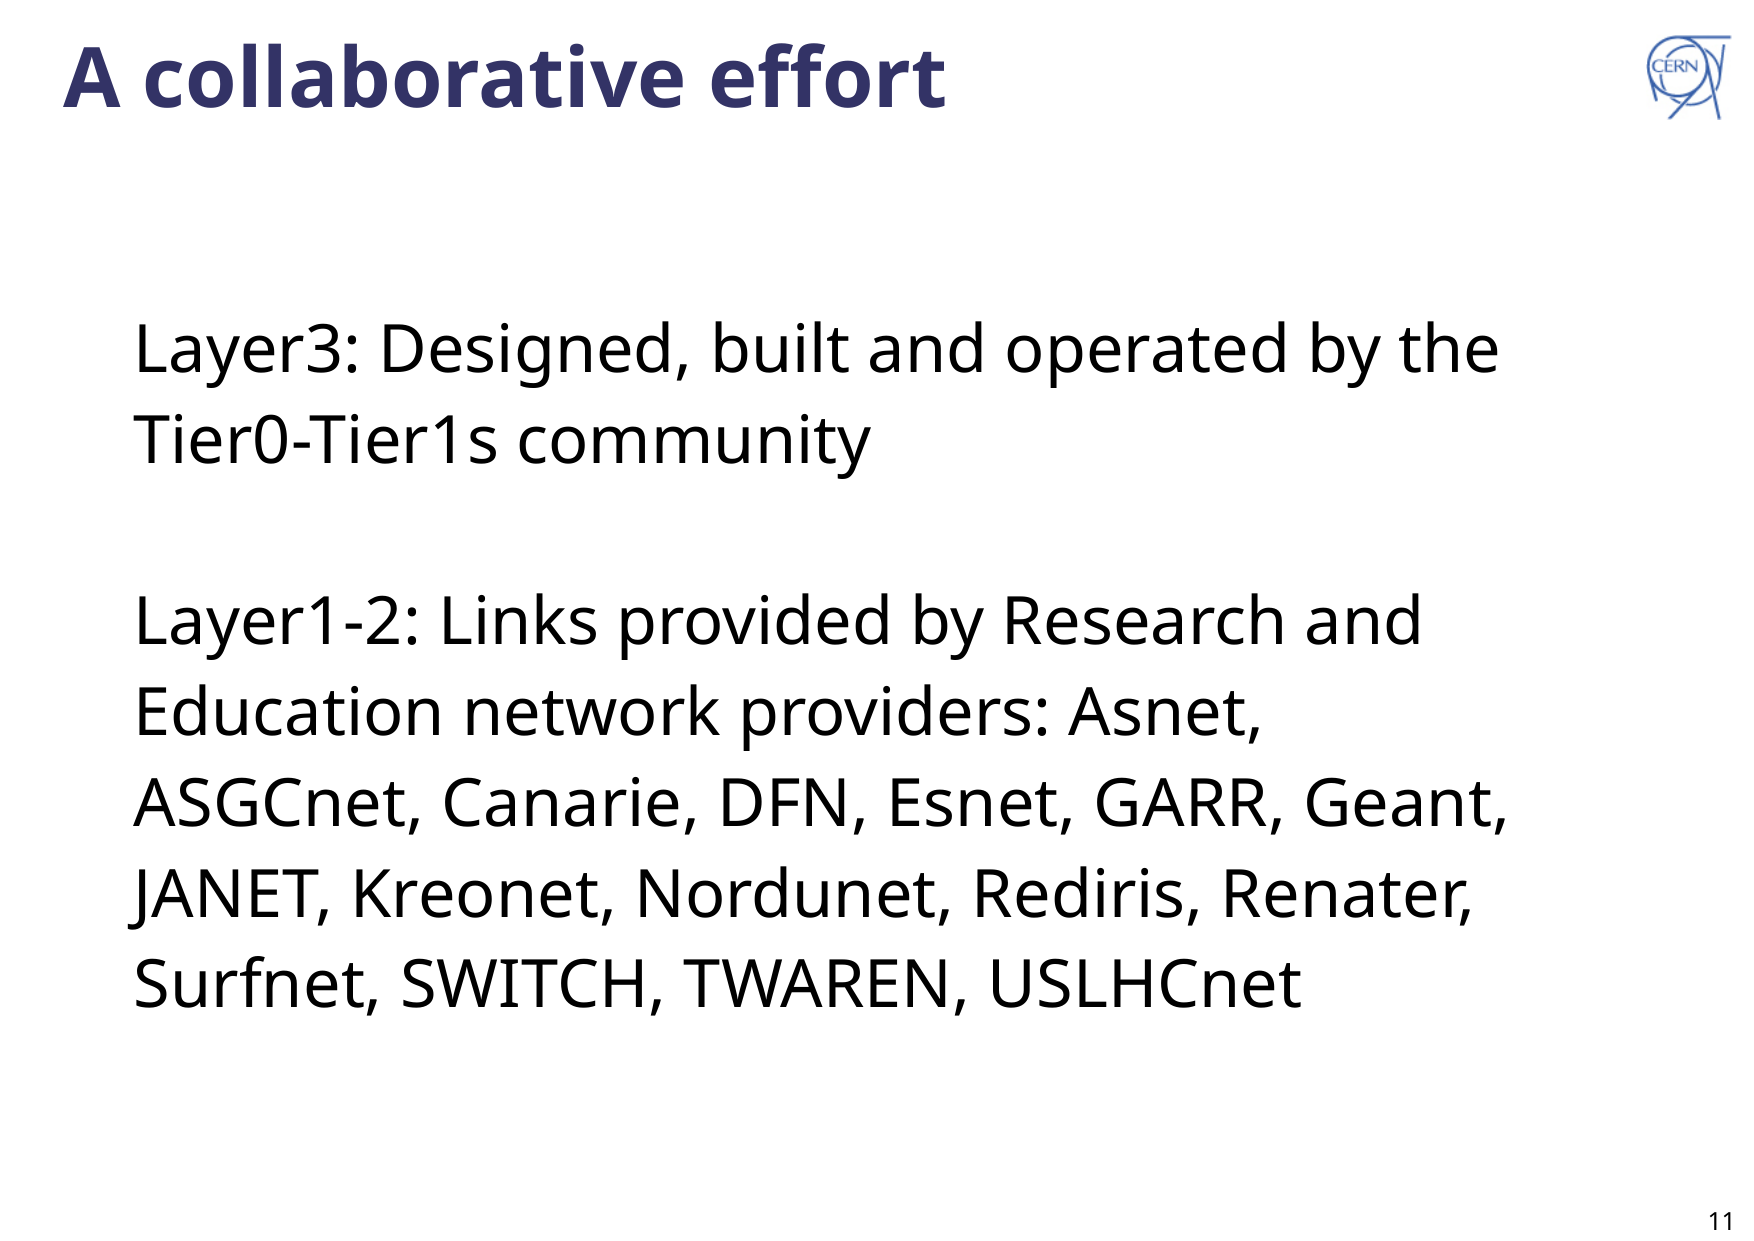

# A collaborative effort
Layer3: Designed, built and operated by the Tier0-Tier1s community
Layer1-2: Links provided by Research and Education network providers: Asnet, ASGCnet, Canarie, DFN, Esnet, GARR, Geant, JANET, Kreonet, Nordunet, Rediris, Renater, Surfnet, SWITCH, TWAREN, USLHCnet
11